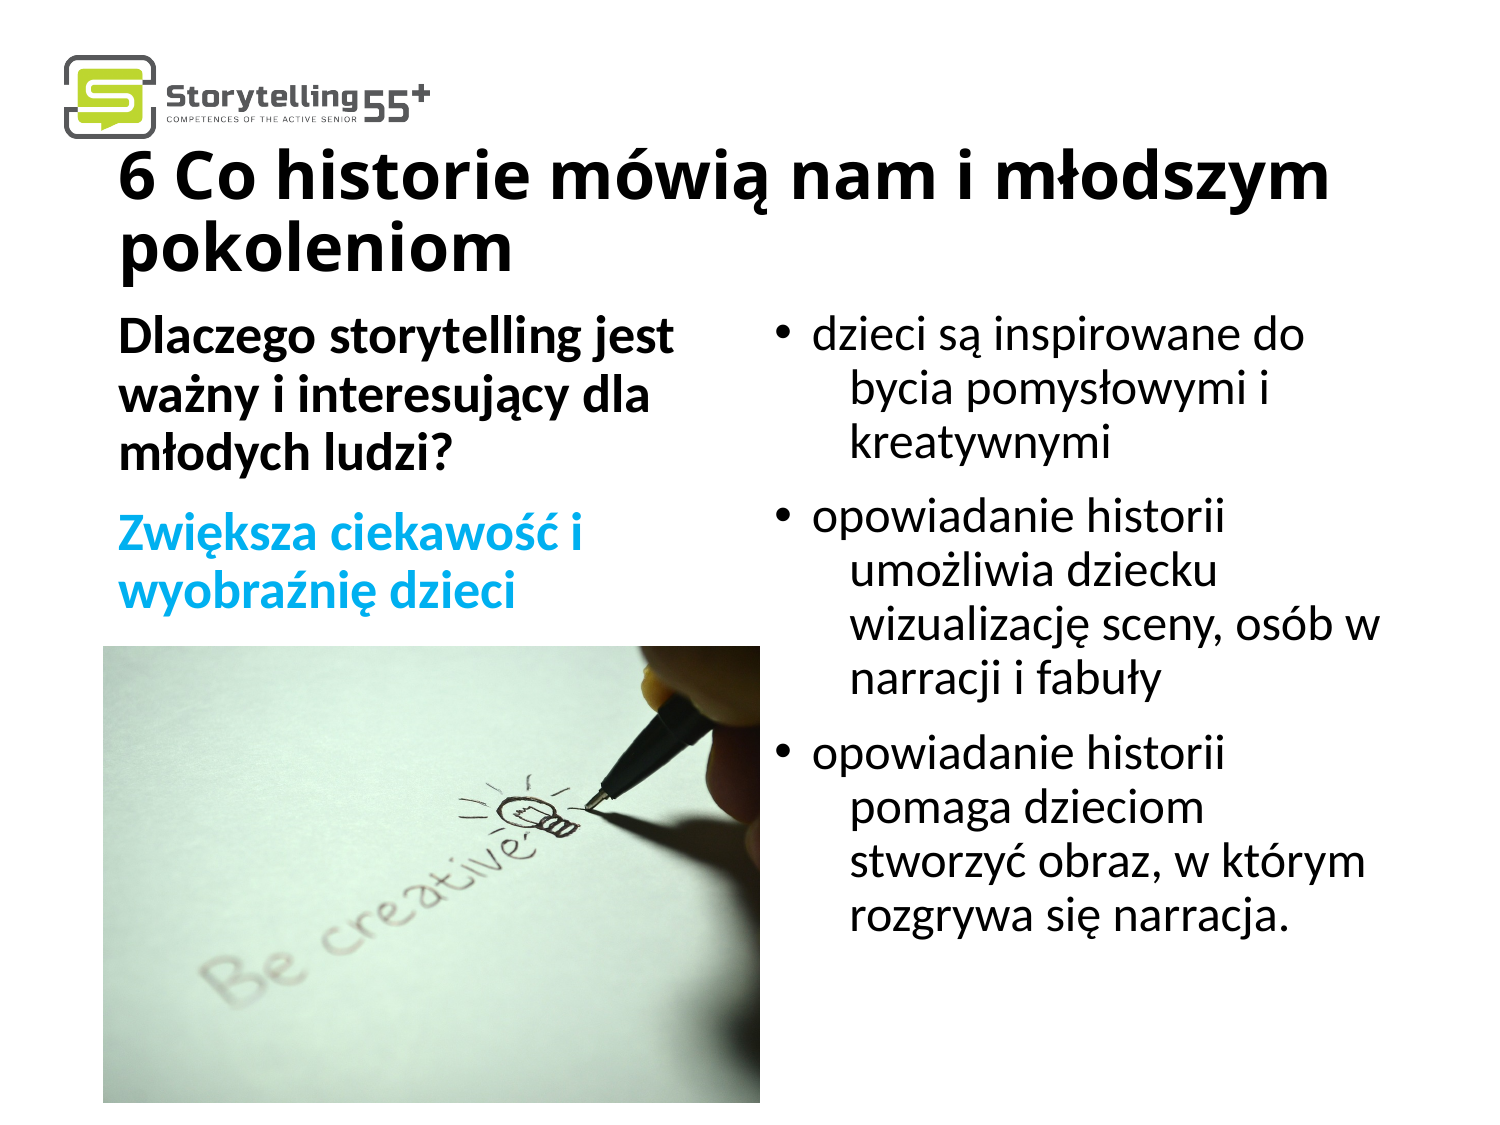

# 6 Co historie mówią nam i młodszym pokoleniom
Dlaczego storytelling jest ważny i interesujący dla młodych ludzi?
Zwiększa ciekawość i wyobraźnię dzieci
dzieci są inspirowane do bycia pomysłowymi i kreatywnymi
opowiadanie historii umożliwia dziecku wizualizację sceny, osób w narracji i fabuły
opowiadanie historii pomaga dzieciom stworzyć obraz, w którym rozgrywa się narracja.